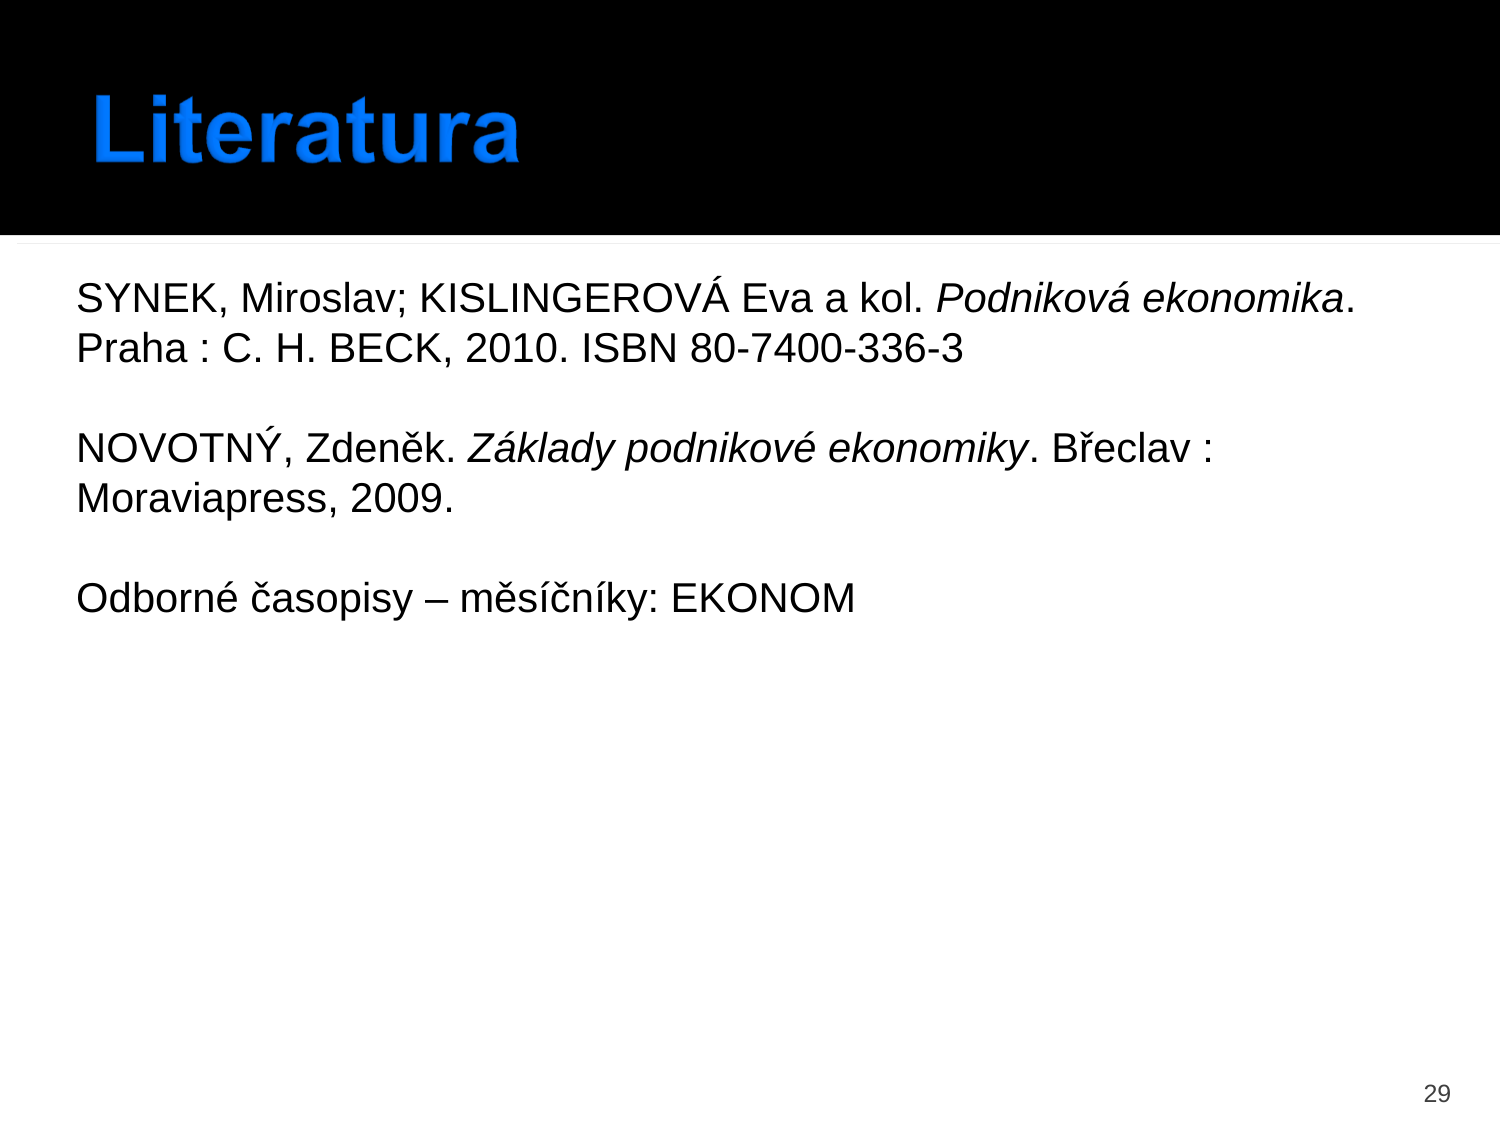

# SYNEK, Miroslav; KISLINGEROVÁ Eva a kol. Podniková ekonomika. Praha : C. H. BECK, 2010. ISBN 80-7400-336-3
NOVOTNÝ, Zdeněk. Základy podnikové ekonomiky. Břeclav : Moraviapress, 2009.
Odborné časopisy ‒ měsíčníky: EKONOM